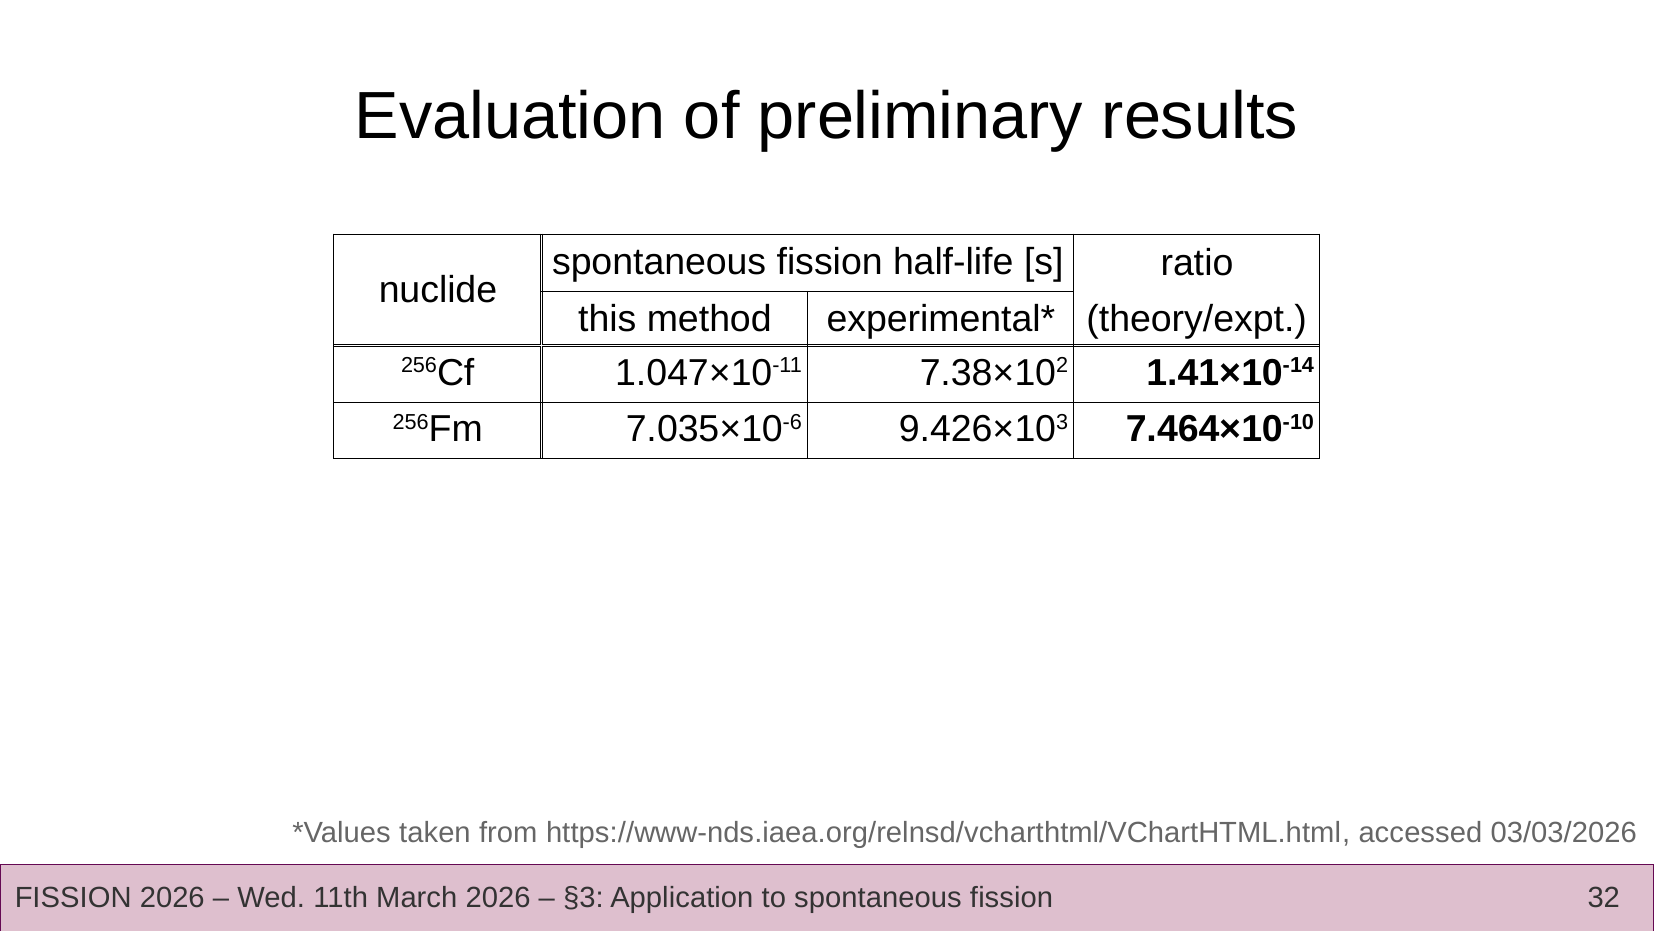

# Evaluation of preliminary results
| nuclide | spontaneous fission half-life [s] | | ratio |
| --- | --- | --- | --- |
| | this method | experimental\* | (theory/expt.) |
| 256Cf | 1.047×10-11 | 7.38×102 | 1.41×10-14 |
| 256Fm | 7.035×10-6 | 9.426×103 | 7.464×10-10 |
*Values taken from https://www-nds.iaea.org/relnsd/vcharthtml/VChartHTML.html, accessed 03/03/2026
FISSION 2026 – Wed. 11th March 2026 – §3: Application to spontaneous fission